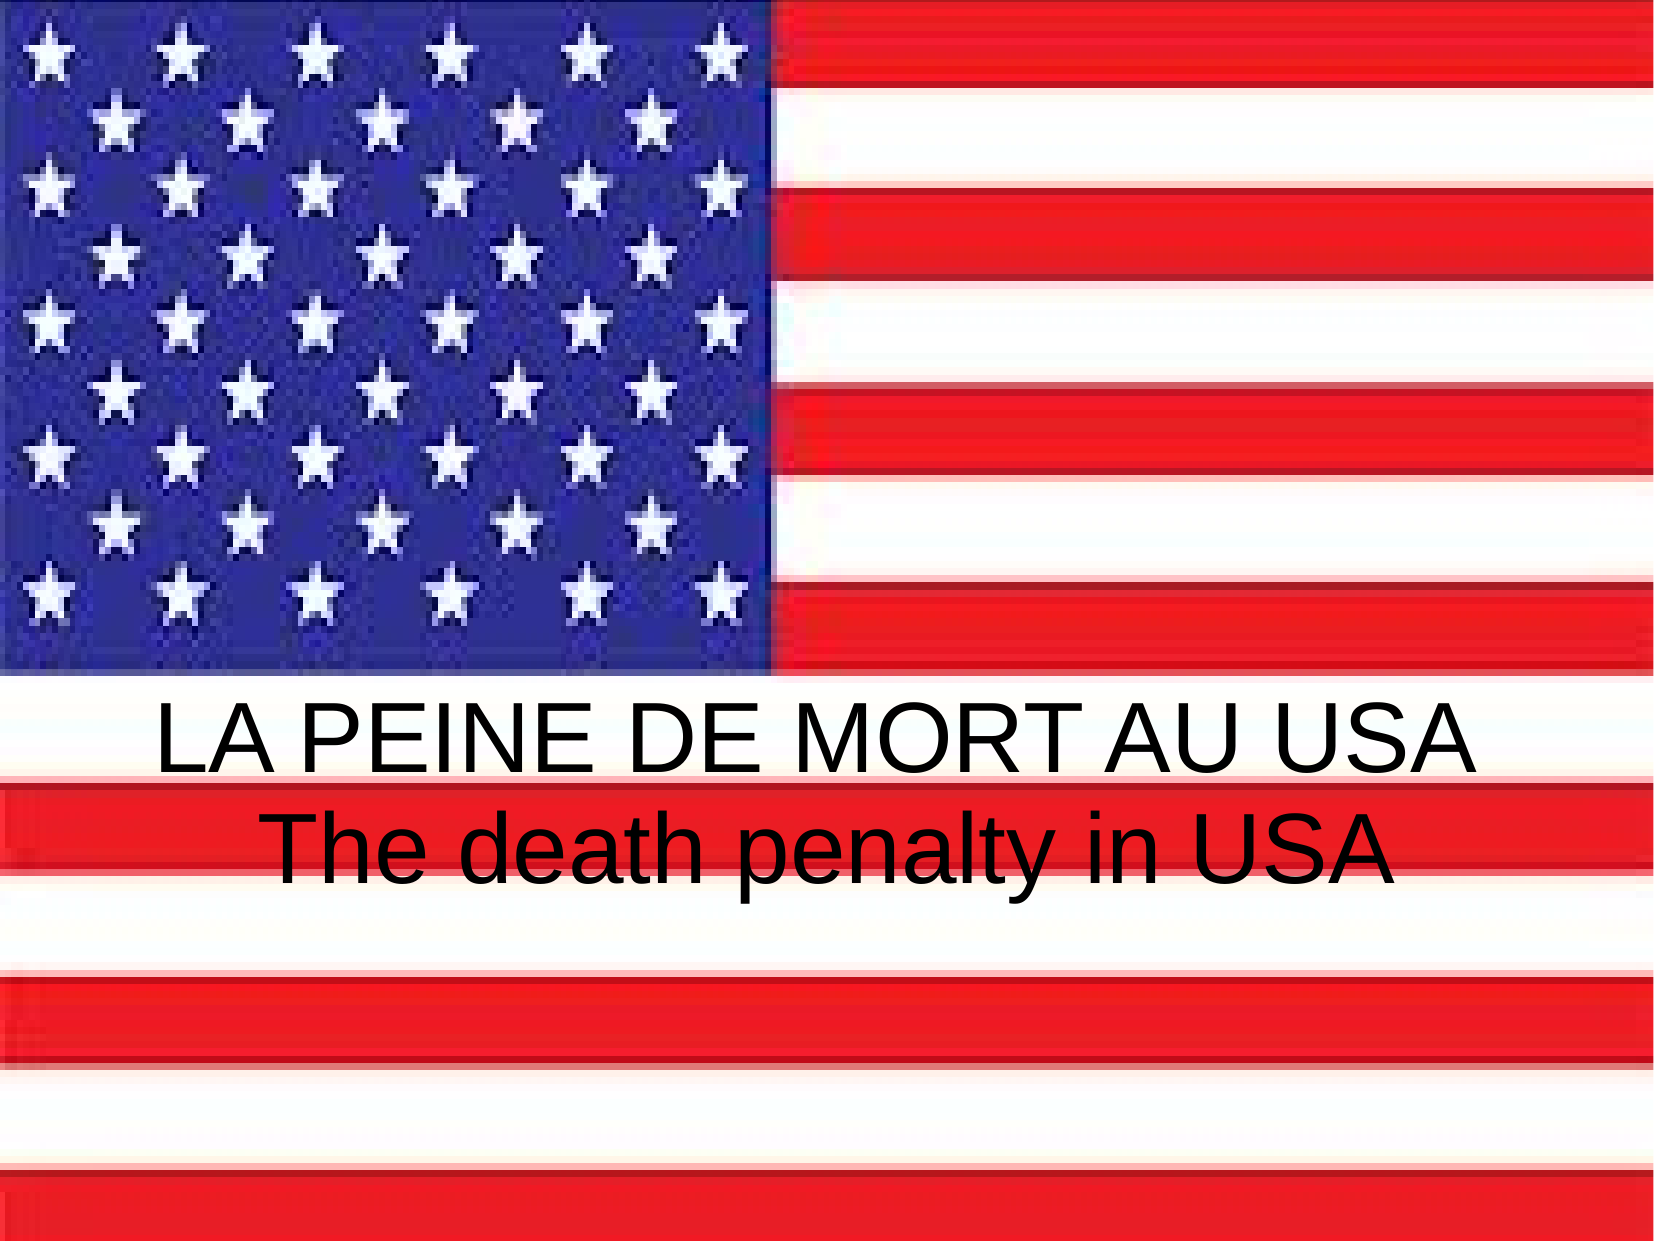

LA PEINE DE MORT AU USA
The death penalty in USA
#